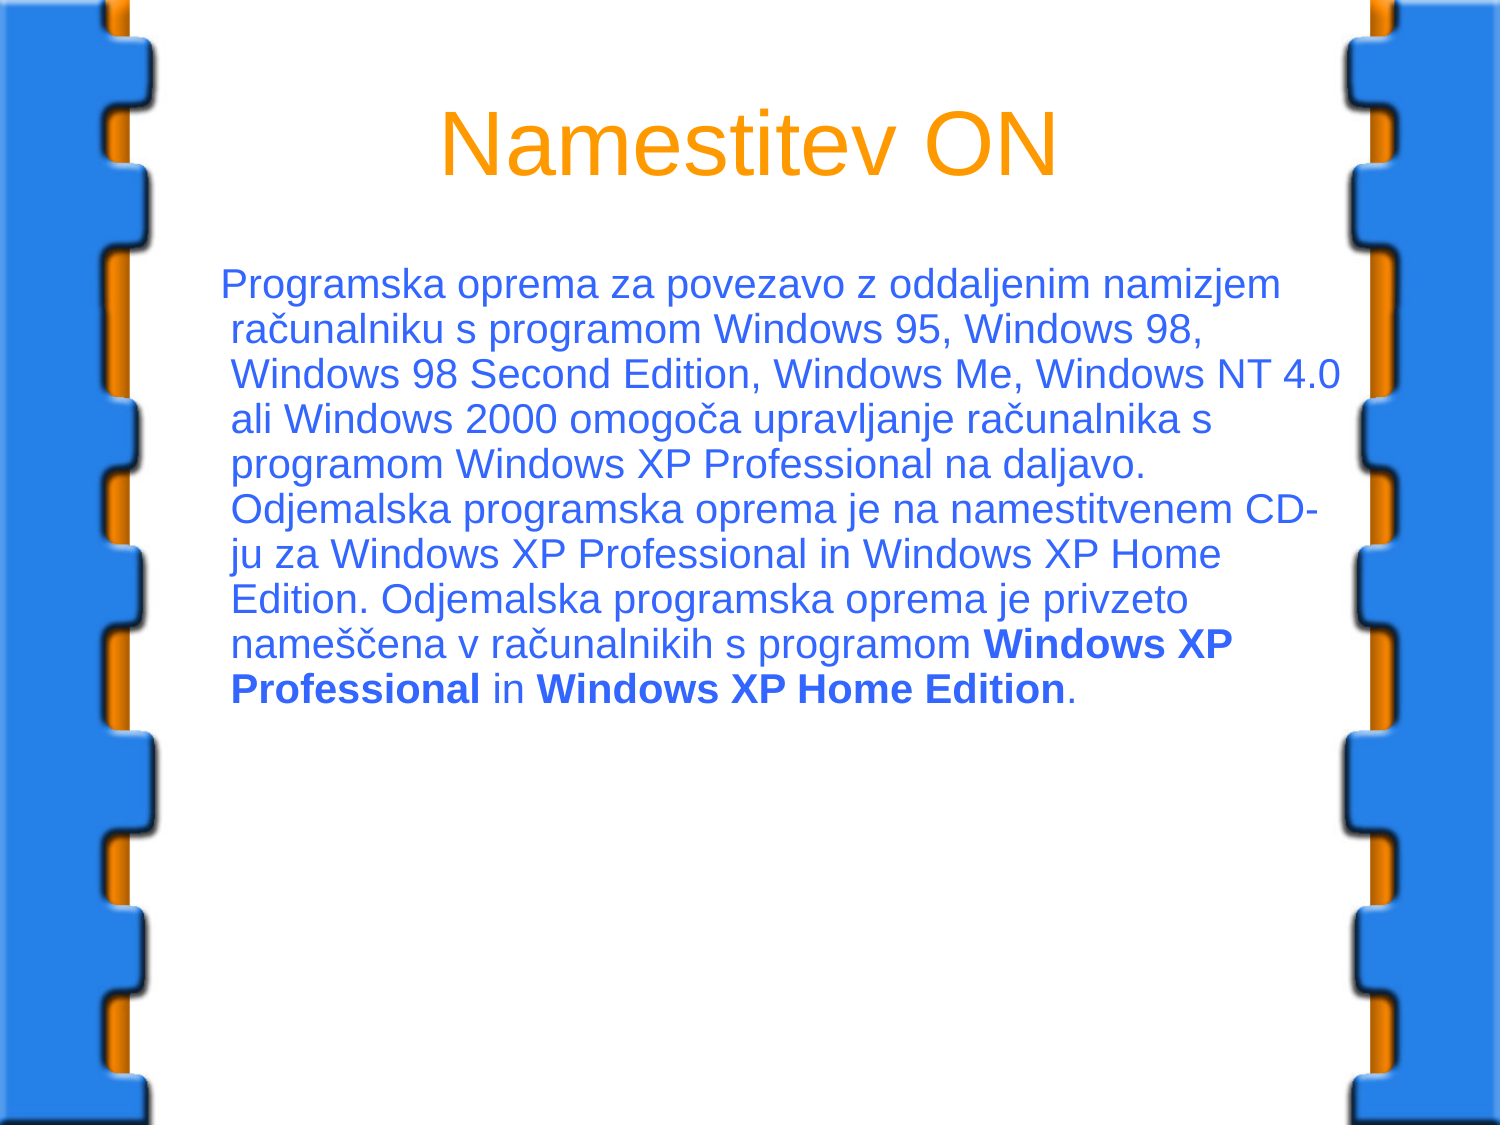

# Namestitev ON
 Programska oprema za povezavo z oddaljenim namizjem računalniku s programom Windows 95, Windows 98, Windows 98 Second Edition, Windows Me, Windows NT 4.0 ali Windows 2000 omogoča upravljanje računalnika s programom Windows XP Professional na daljavo. Odjemalska programska oprema je na namestitvenem CD-ju za Windows XP Professional in Windows XP Home Edition. Odjemalska programska oprema je privzeto nameščena v računalnikih s programom Windows XP Professional in Windows XP Home Edition.